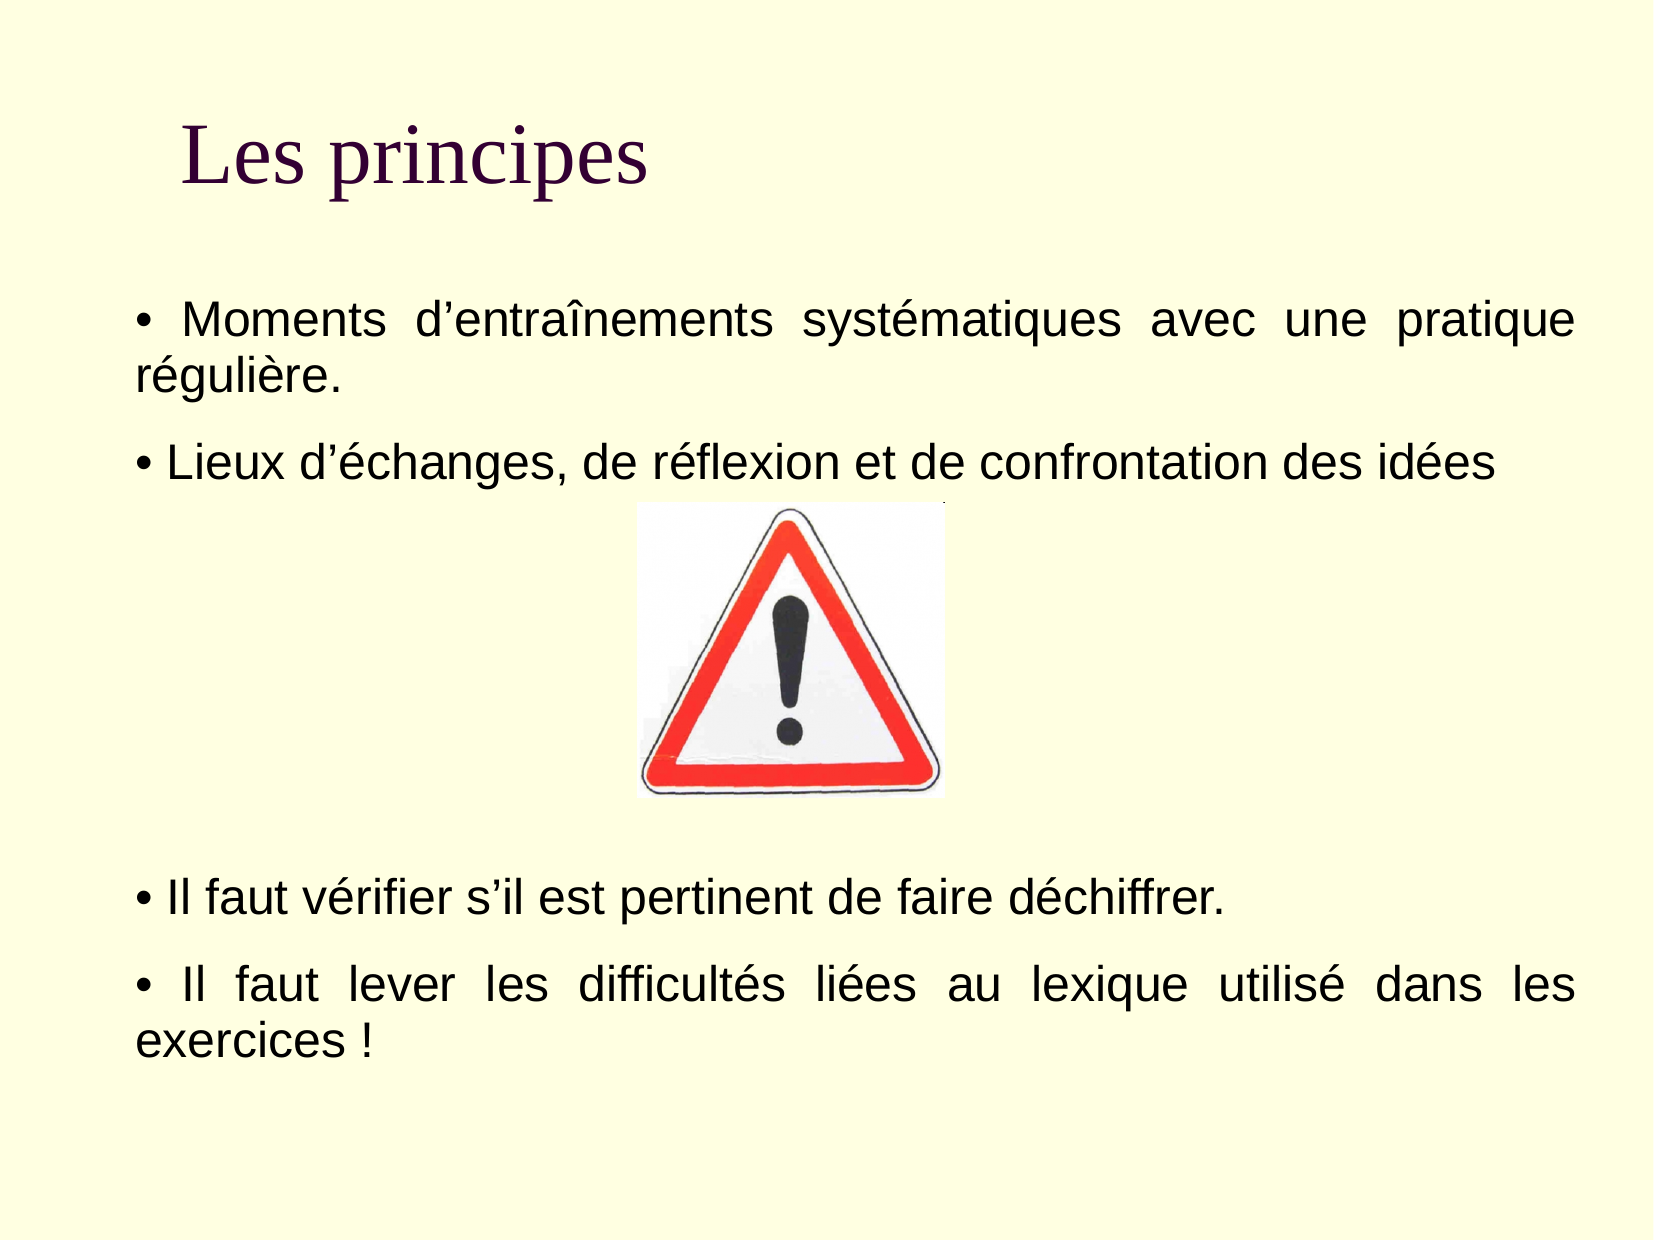

Les principes
 Moments d’entraînements systématiques avec une pratique régulière.
 Lieux d’échanges, de réflexion et de confrontation des idées
 Il faut vérifier s’il est pertinent de faire déchiffrer.
 Il faut lever les difficultés liées au lexique utilisé dans les exercices !